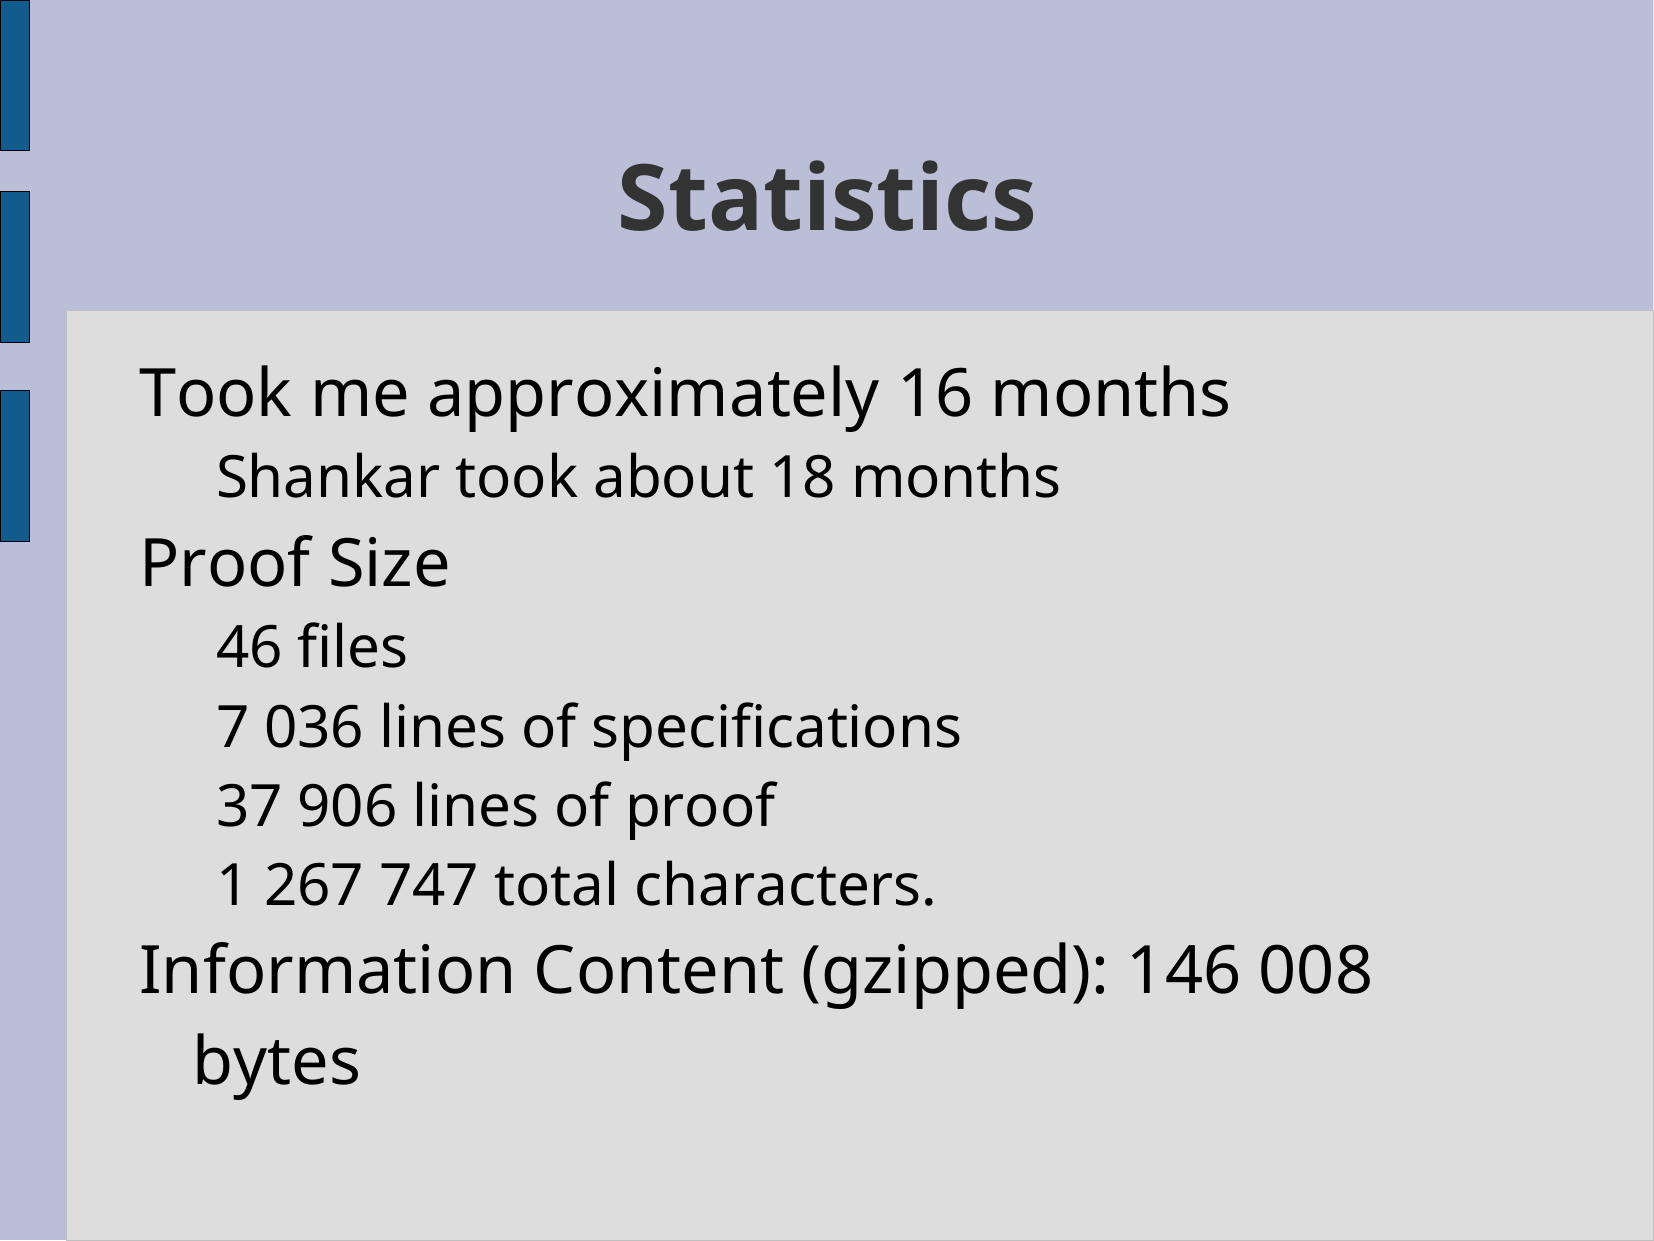

# Statistics
Took me approximately 16 months
Shankar took about 18 months
Proof Size
46 files
7 036 lines of specifications
37 906 lines of proof
1 267 747 total characters.
Information Content (gzipped): 146 008 bytes